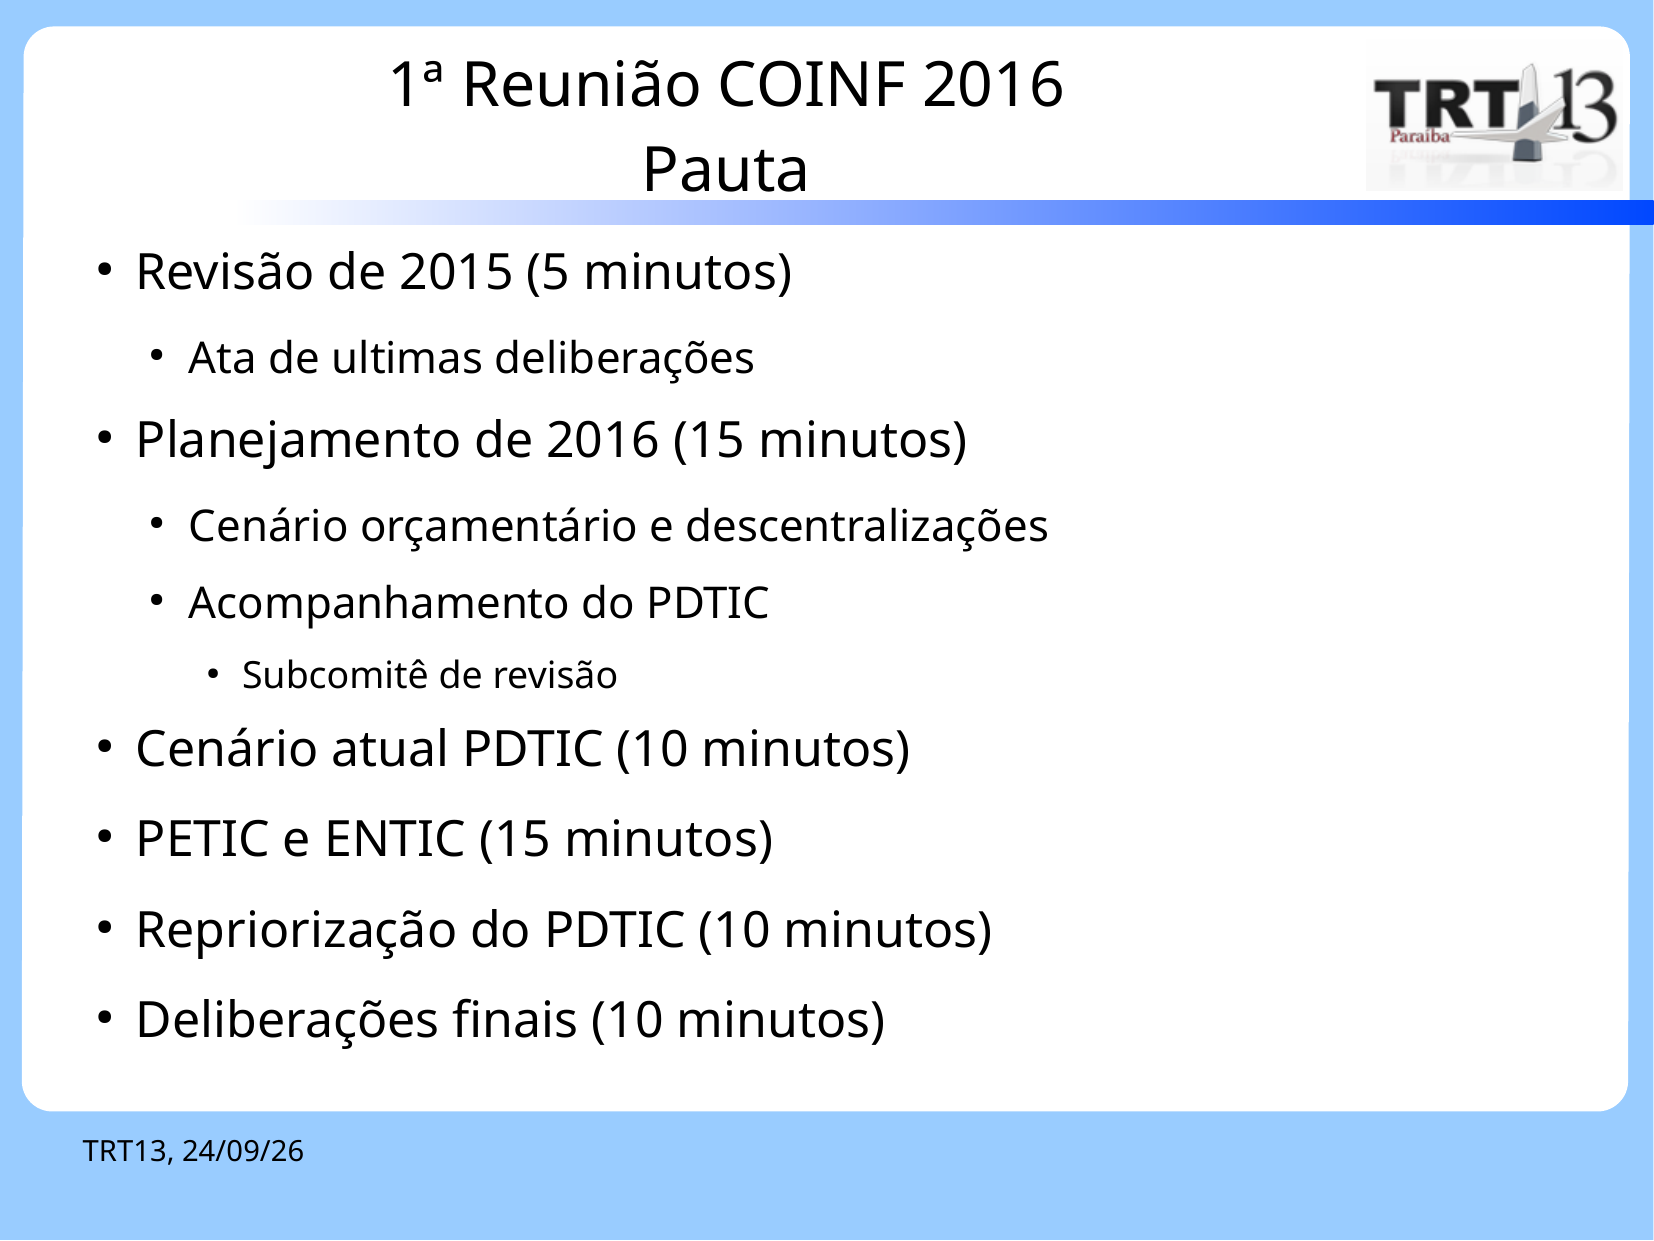

# 1ª Reunião COINF 2016 Pauta
Revisão de 2015 (5 minutos)
Ata de ultimas deliberações
Planejamento de 2016 (15 minutos)
Cenário orçamentário e descentralizações
Acompanhamento do PDTIC
Subcomitê de revisão
Cenário atual PDTIC (10 minutos)
PETIC e ENTIC (15 minutos)
Repriorização do PDTIC (10 minutos)
Deliberações finais (10 minutos)